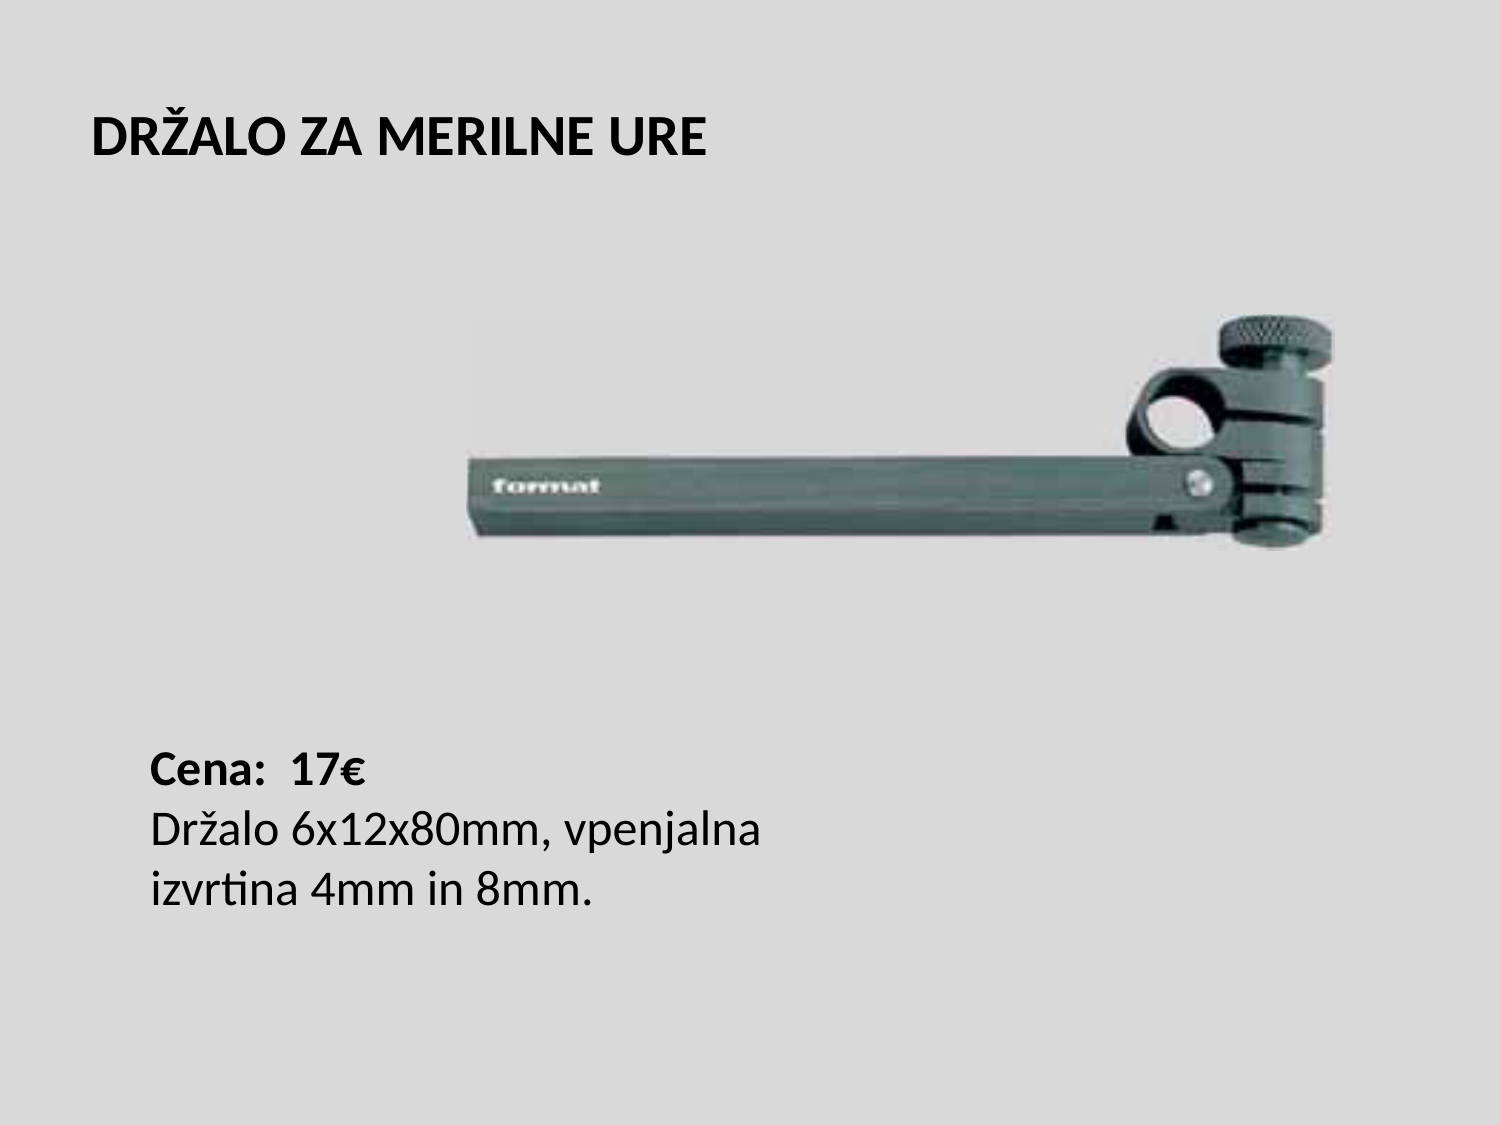

DRŽALO ZA MERILNE URE
Cena: 17€
Držalo 6x12x80mm, vpenjalna izvrtina 4mm in 8mm.